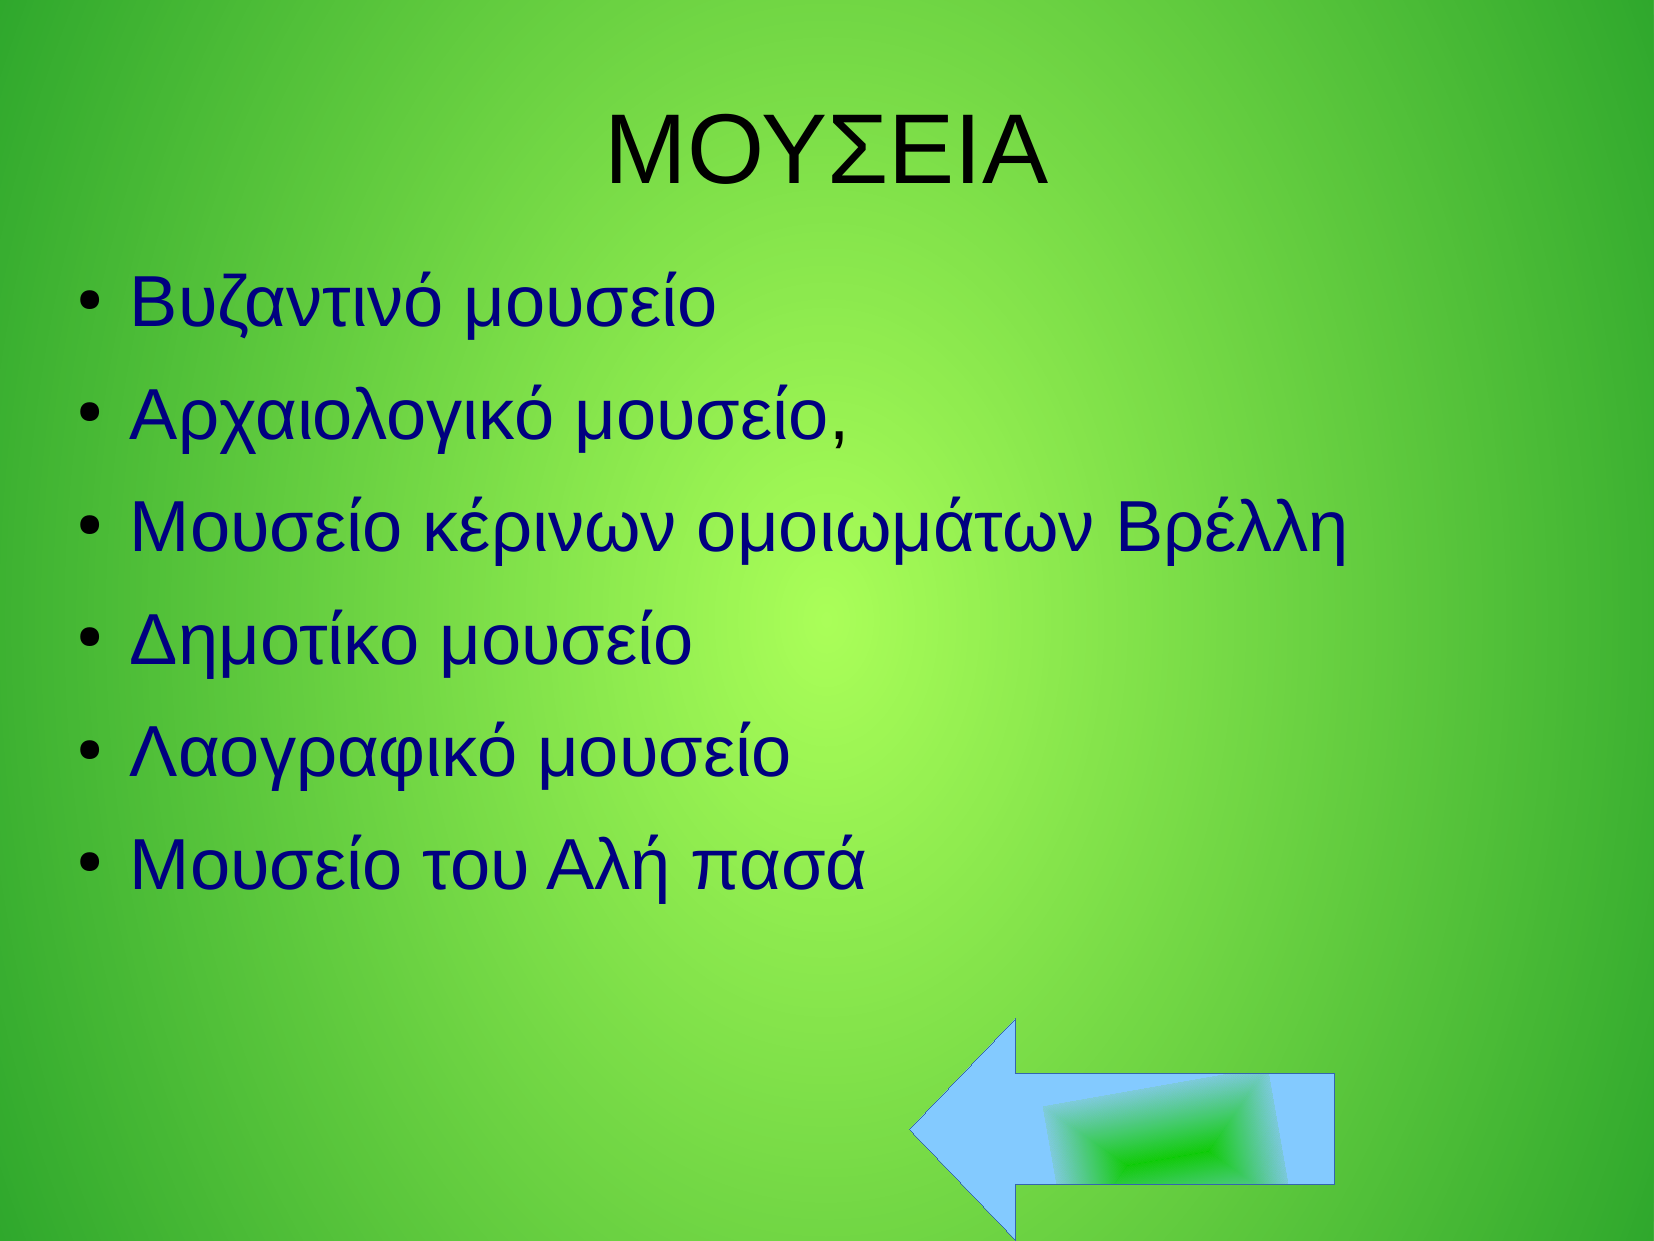

# ΜΟΥΣΕΙΑ
Βυζαντινό μουσείο
Αρχαιολογικό μουσείο,
Μουσείο κέρινων ομοιωμάτων Βρέλλη
Δημοτίκο μουσείο
Λαογραφικό μουσείο
Μουσείο του Αλή πασά